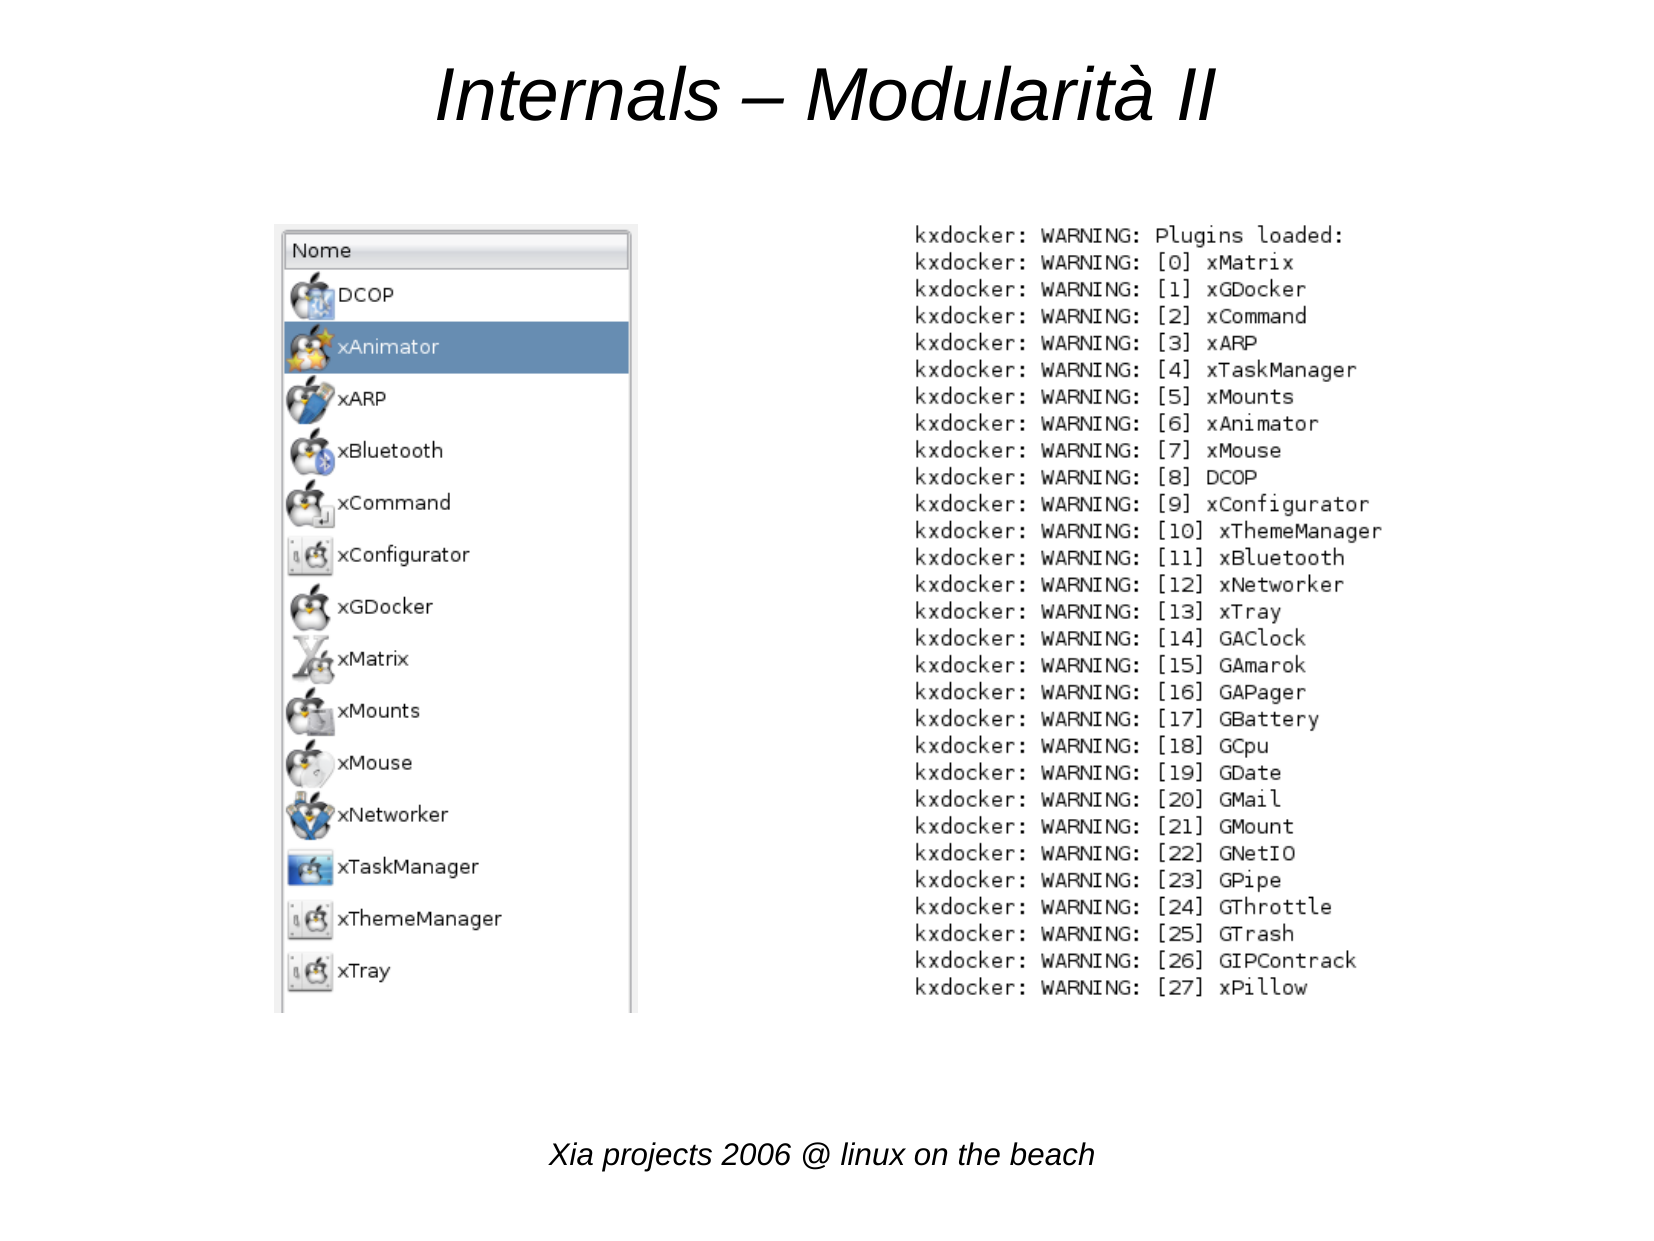

# Internals – Modularità II
Xia projects 2006 @ linux on the beach